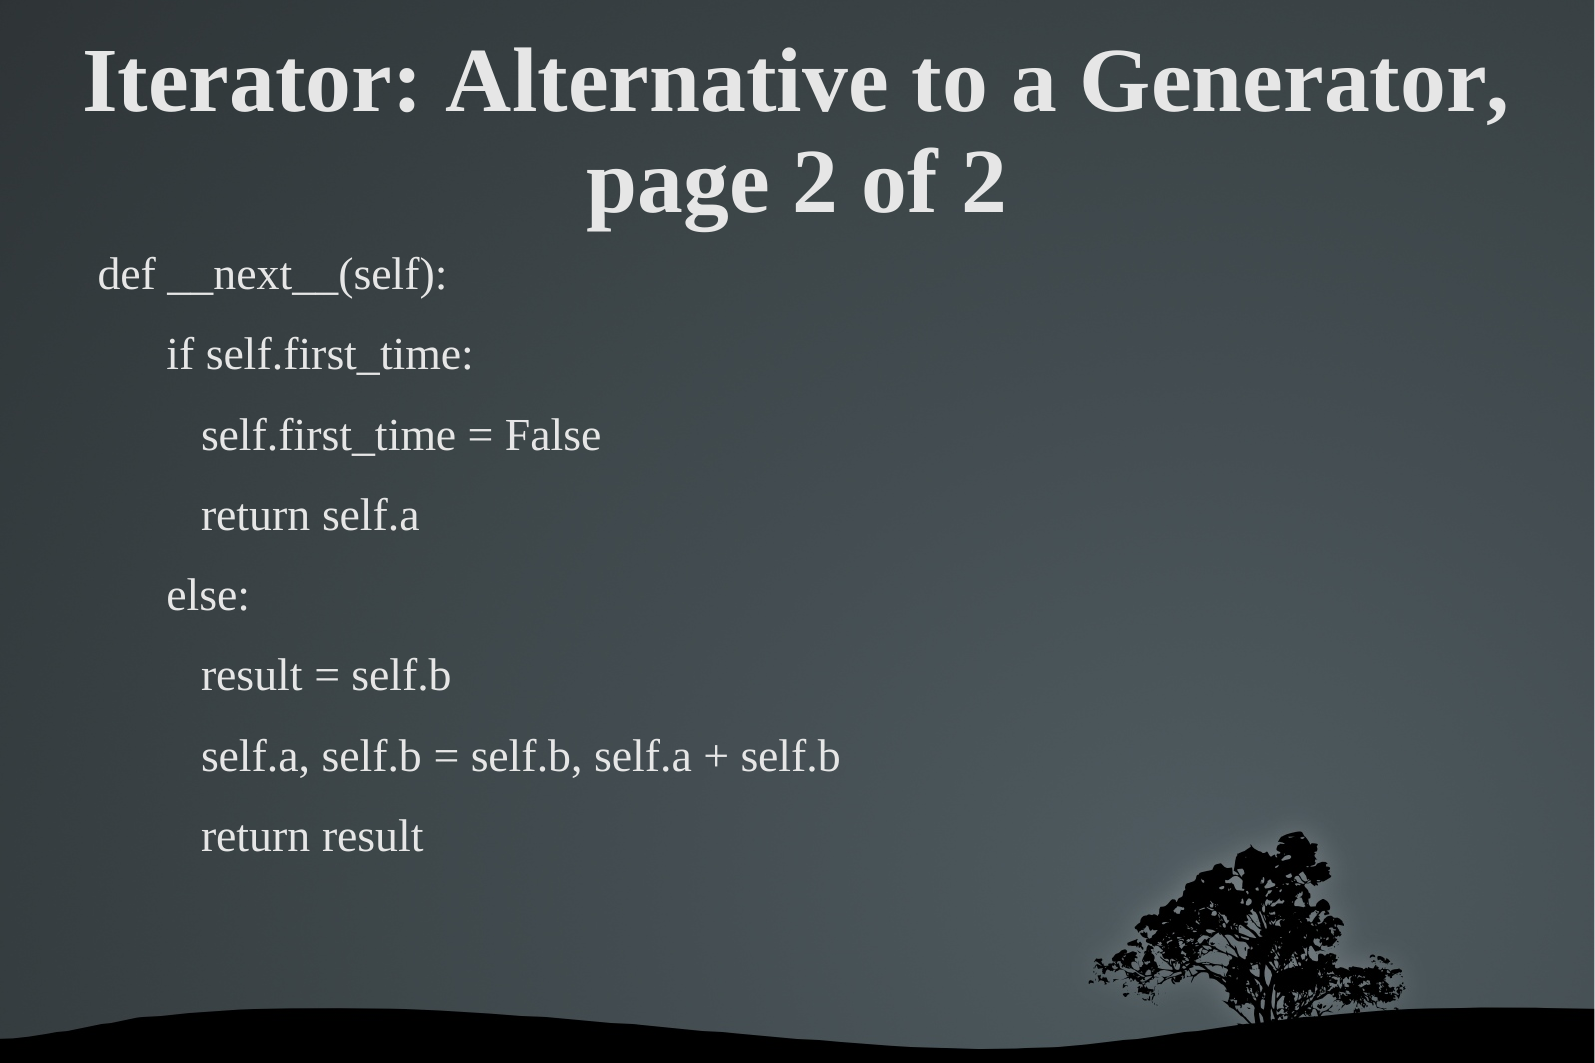

# Iterator: Alternative to a Generator, page 2 of 2
def __next__(self):
 if self.first_time:
 self.first_time = False
 return self.a
 else:
 result = self.b
 self.a, self.b = self.b, self.a + self.b
 return result